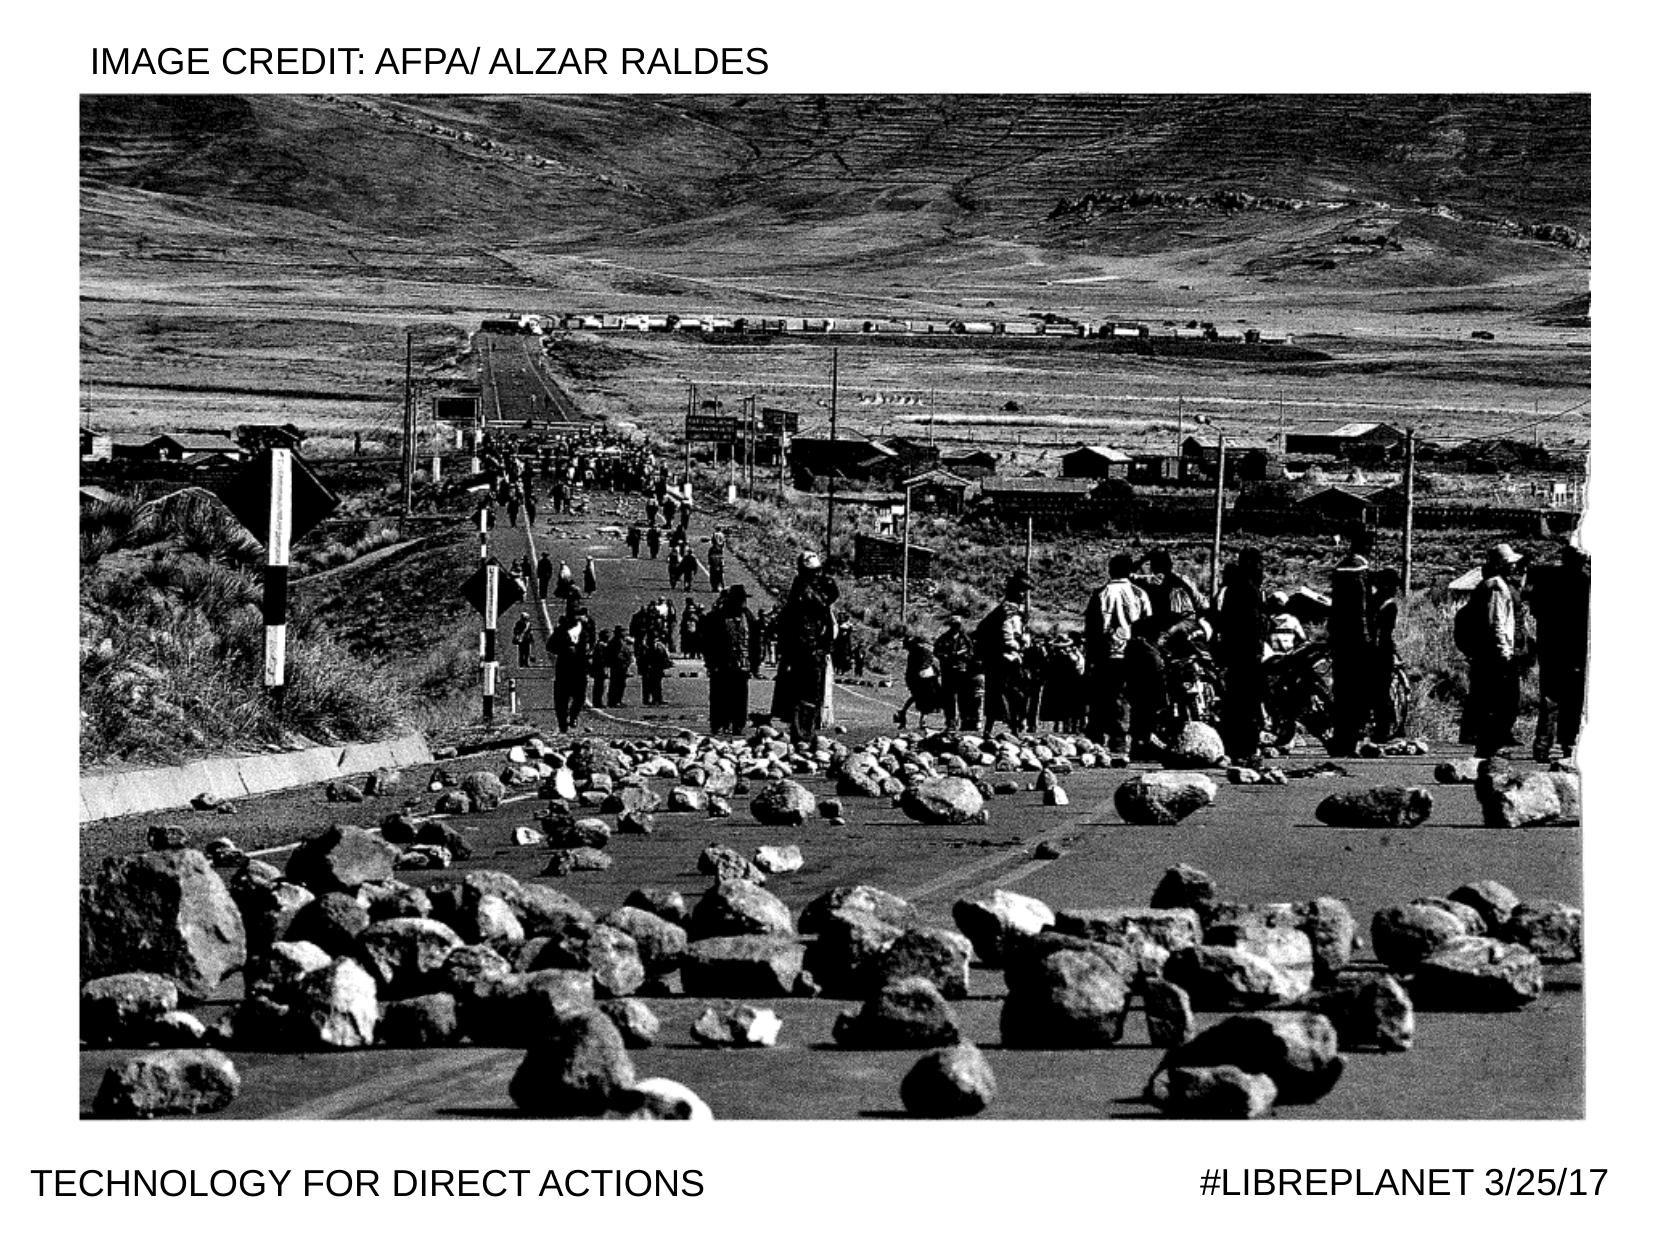

IMAGE CREDIT: AFPA/ ALZAR RALDES
# TECHNOLOGY FOR DIRECT ACTIONS
#LIBREPLANET 3/25/17